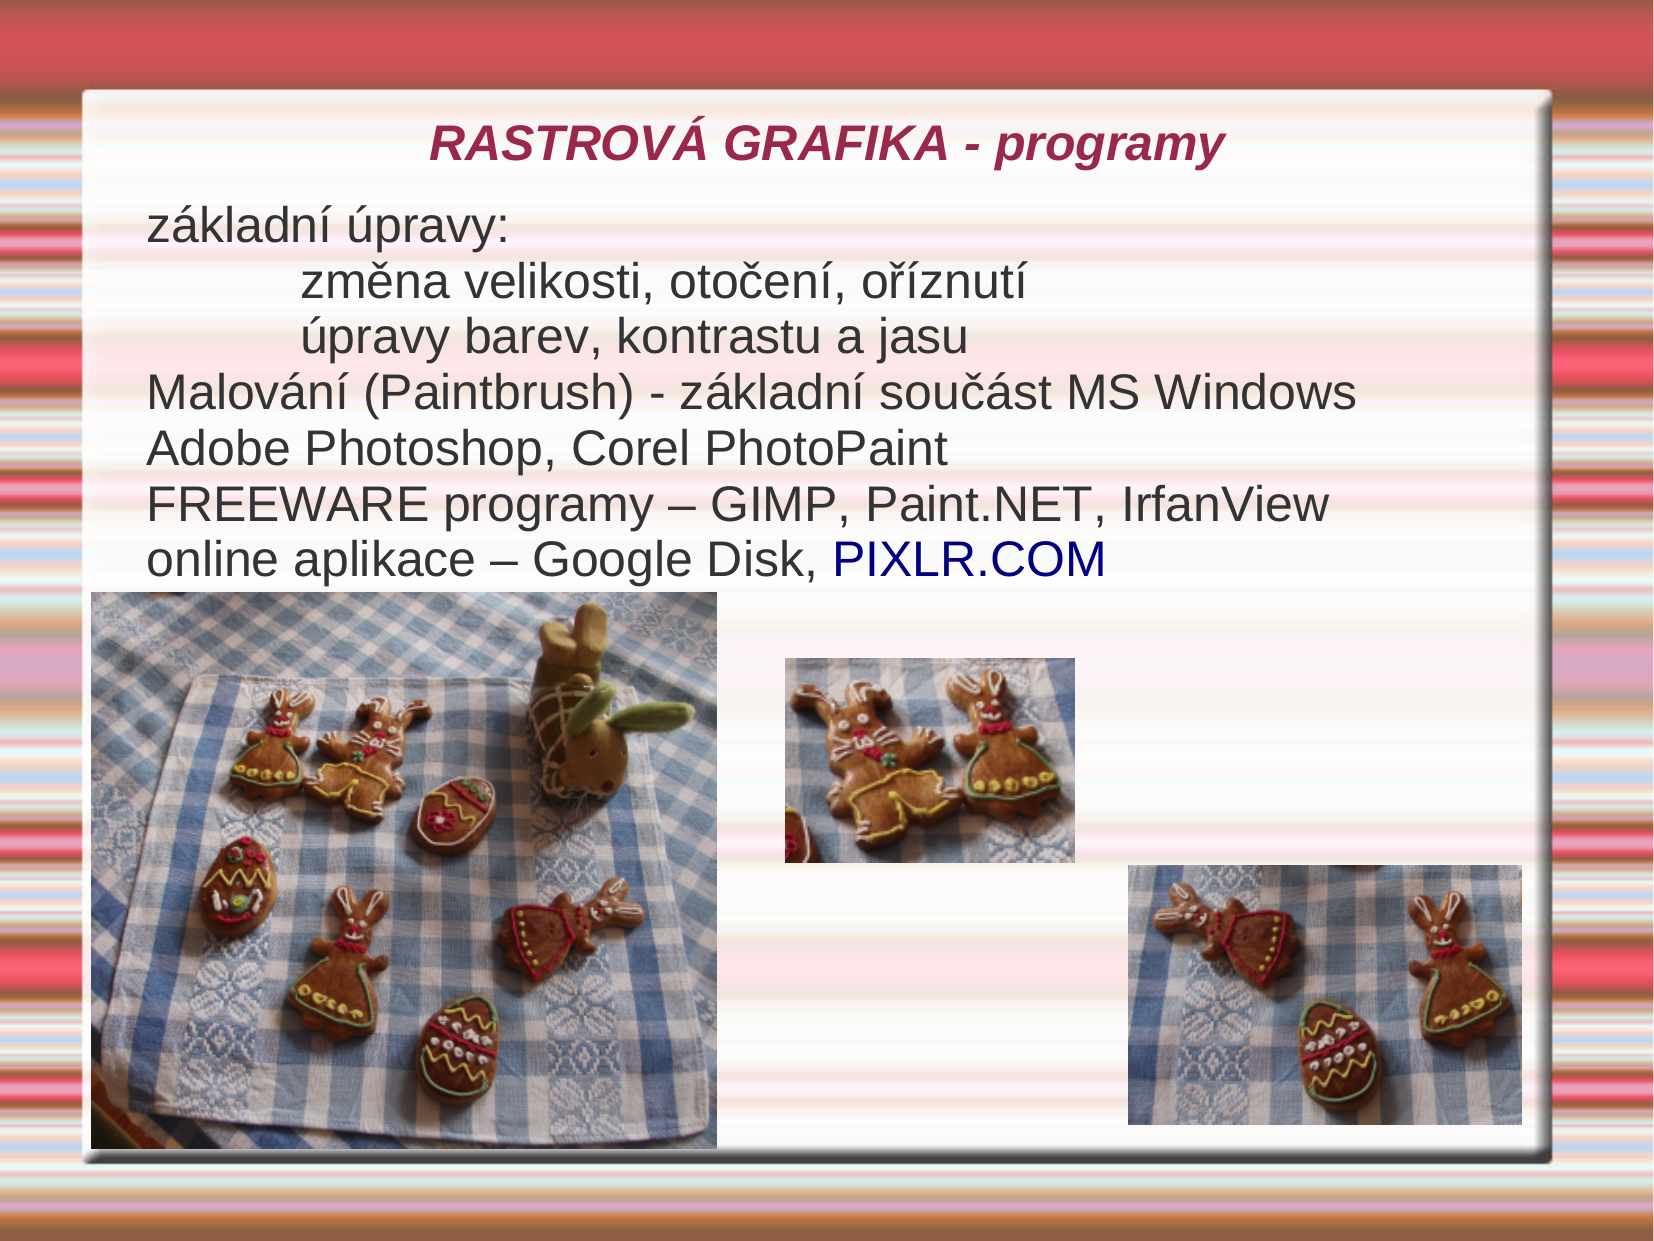

# RASTROVÁ GRAFIKA - programy
základní úpravy:
změna velikosti, otočení, oříznutí
úpravy barev, kontrastu a jasu
Malování (Paintbrush) - základní součást MS Windows
Adobe Photoshop, Corel PhotoPaint
FREEWARE programy – GIMP, Paint.NET, IrfanView
online aplikace – Google Disk, PIXLR.COM